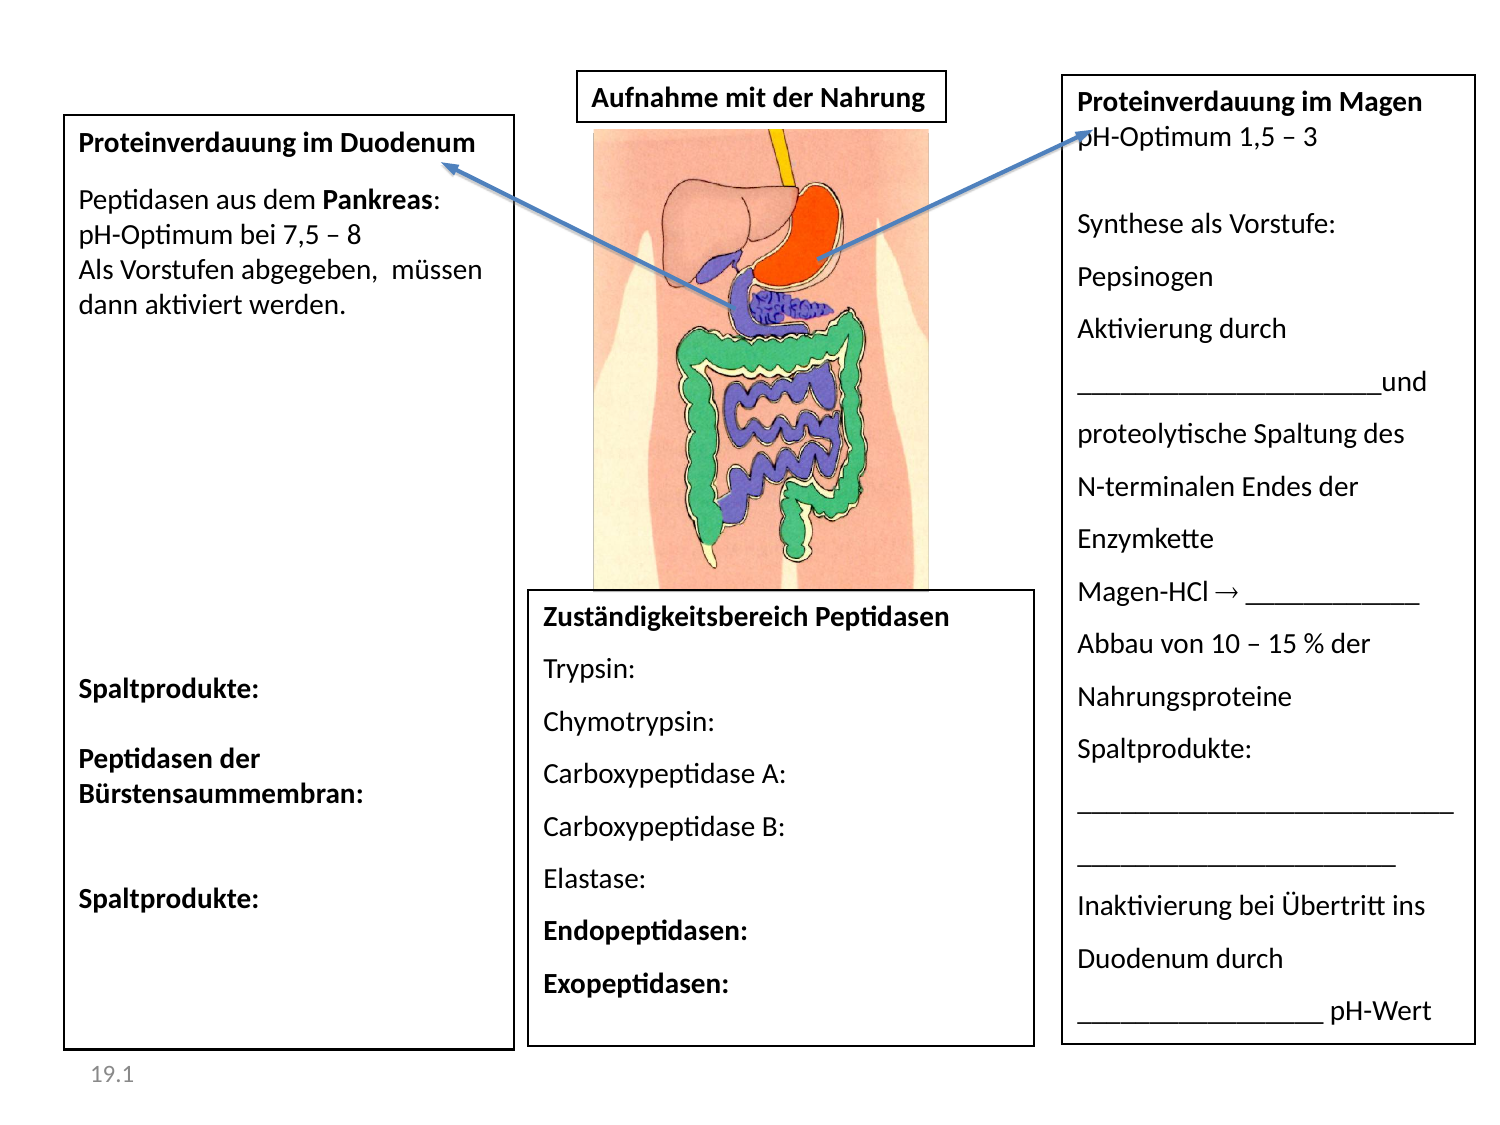

Aufnahme mit der Nahrung
Proteinverdauung im Magen
pH-Optimum 1,5 – 3
Synthese als Vorstufe: Pepsinogen
Aktivierung durch _____________________und proteolytische Spaltung des
N-terminalen Endes der Enzymkette
Magen-HCl  ____________
Abbau von 10 – 15 % der Nahrungsproteine
Spaltprodukte: ________________________________________________
Inaktivierung bei Übertritt ins Duodenum durch _________________ pH-Wert
Proteinverdauung im Duodenum
Peptidasen aus dem Pankreas:
pH-Optimum bei 7,5 – 8
Als Vorstufen abgegeben, müssen dann aktiviert werden.
Spaltprodukte:
Peptidasen der Bürstensaummembran:
Spaltprodukte:
Zuständigkeitsbereich Peptidasen
Trypsin:
Chymotrypsin:
Carboxypeptidase A:
Carboxypeptidase B:
Elastase:
Endopeptidasen:
Exopeptidasen:
19.1